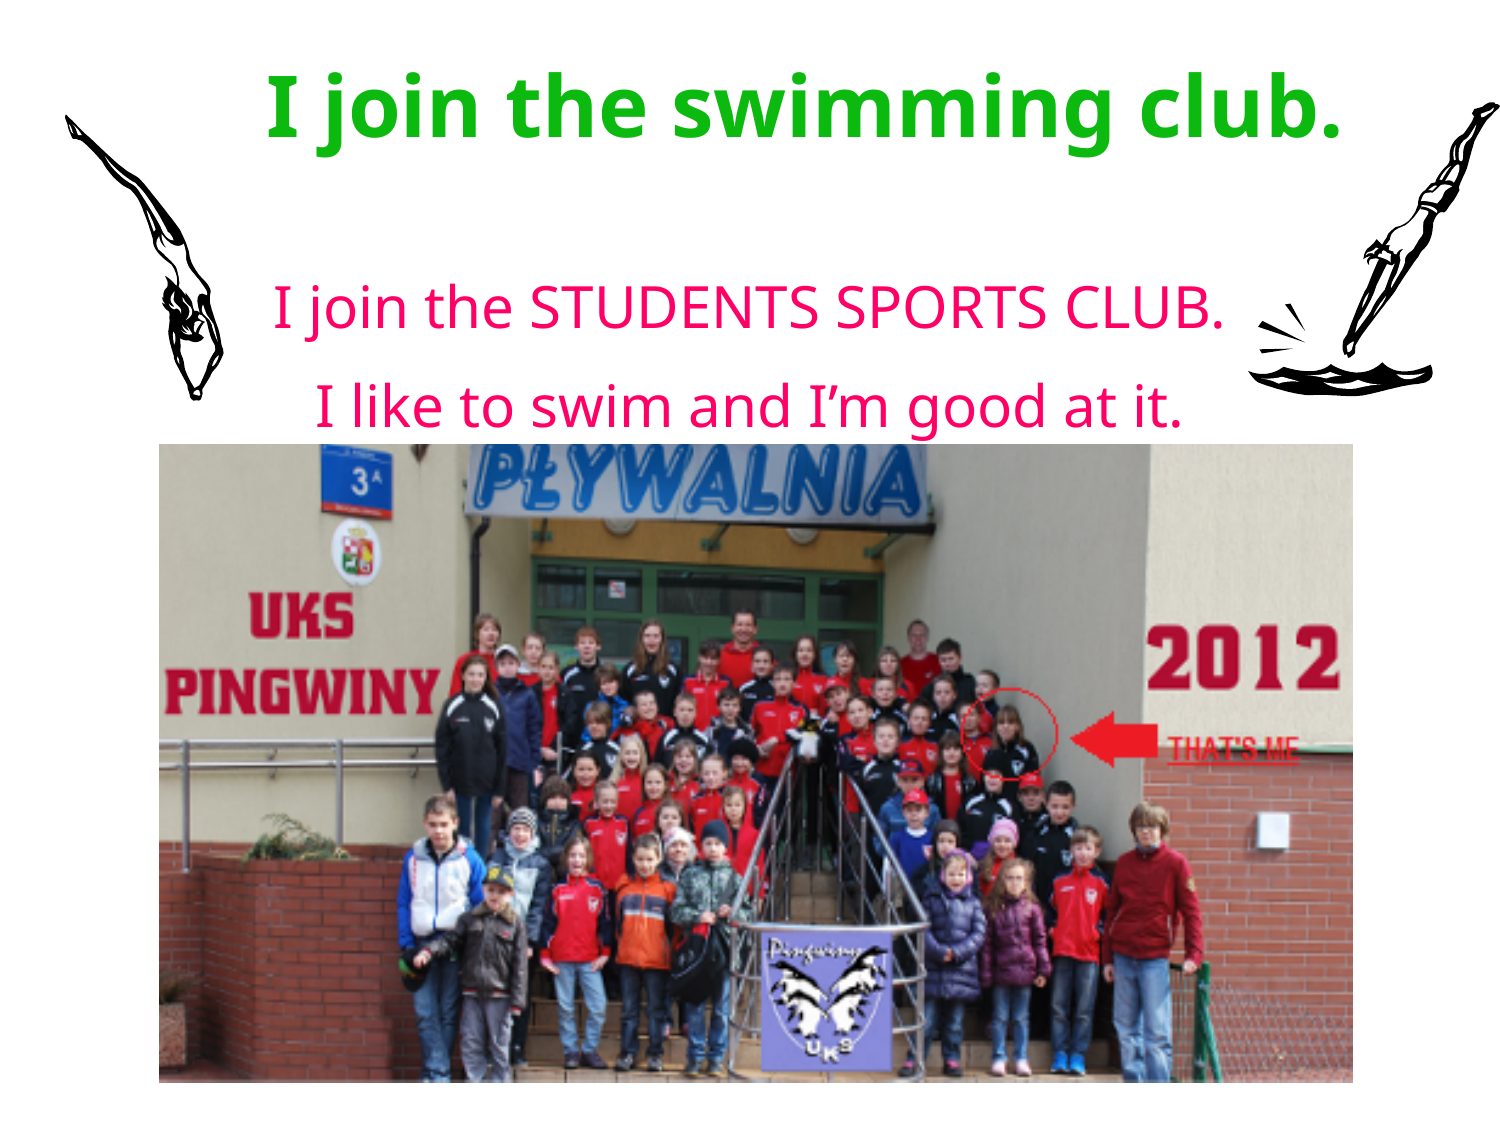

# I join the swimming club.
I join the STUDENTS SPORTS CLUB.
 I like to swim and I’m good at it.